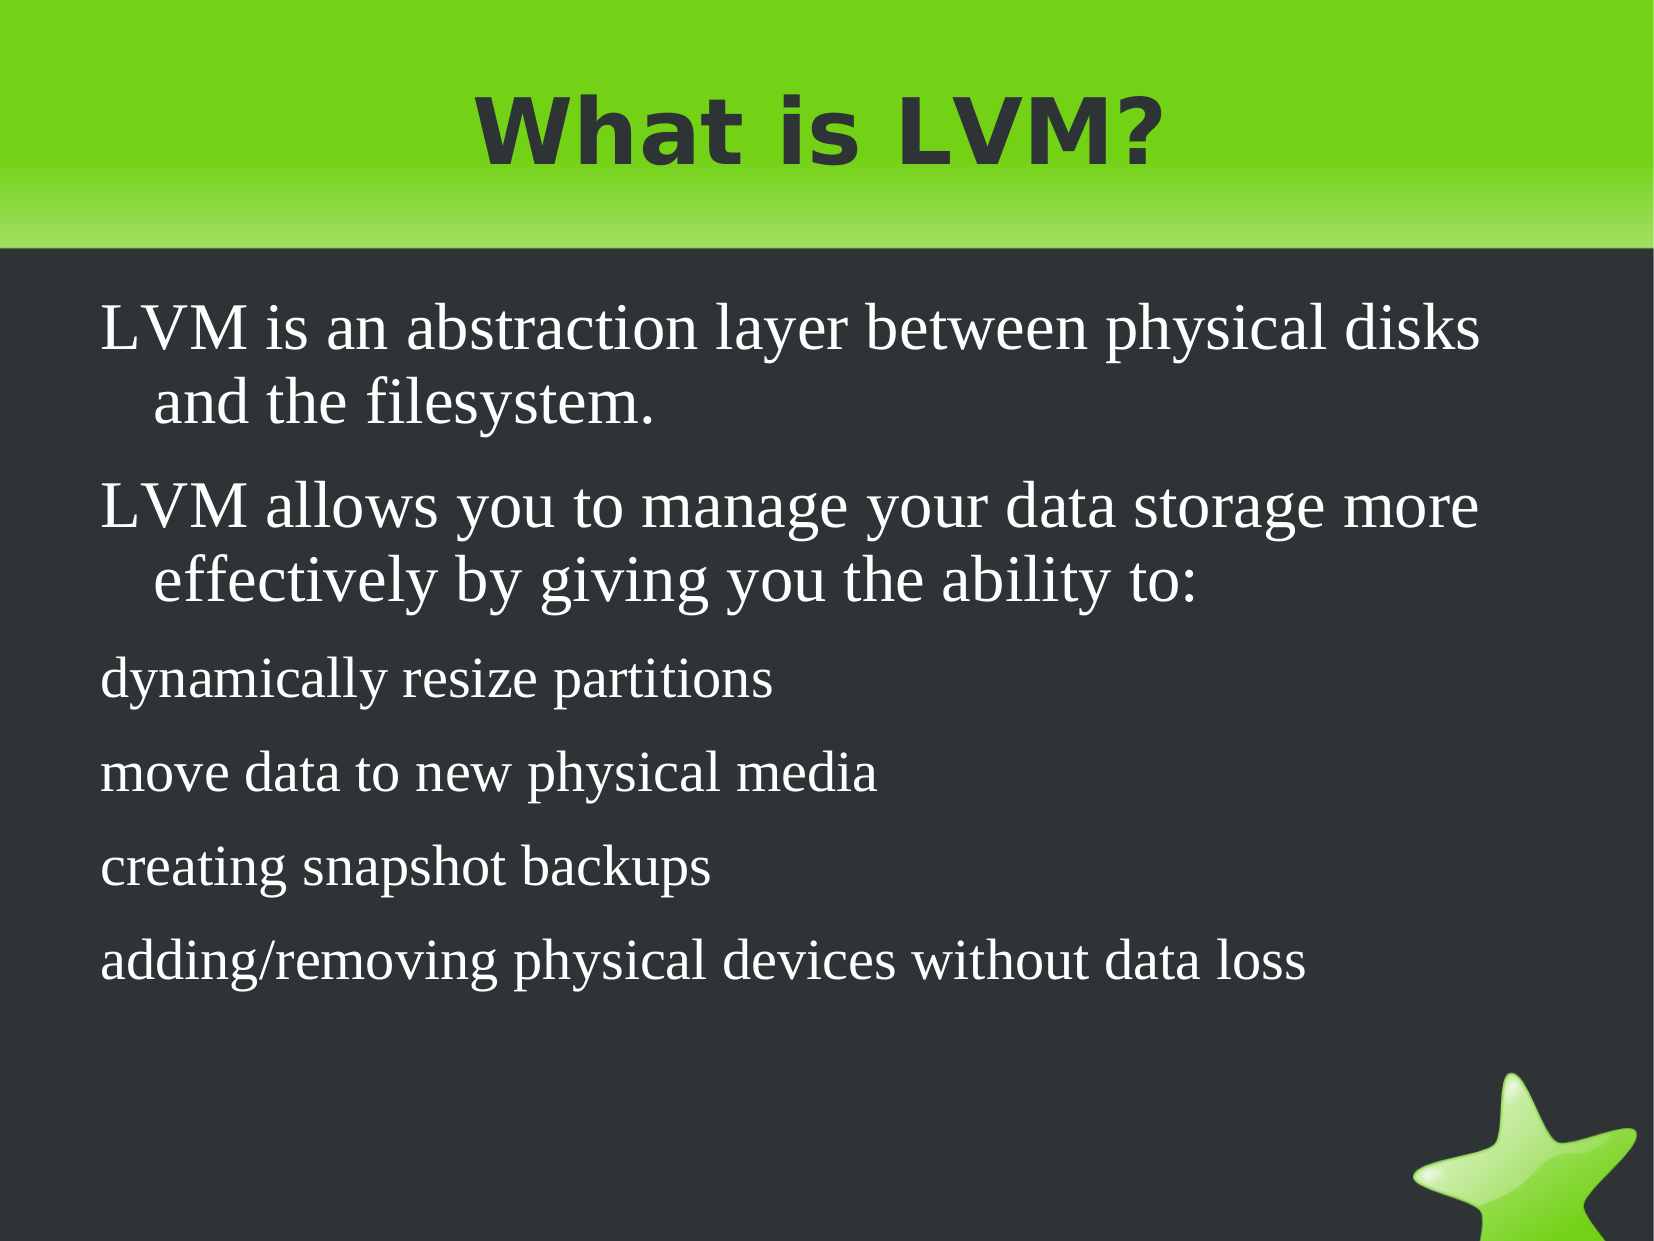

# What is LVM?
LVM is an abstraction layer between physical disks and the filesystem.
LVM allows you to manage your data storage more effectively by giving you the ability to:
dynamically resize partitions
move data to new physical media
creating snapshot backups
adding/removing physical devices without data loss